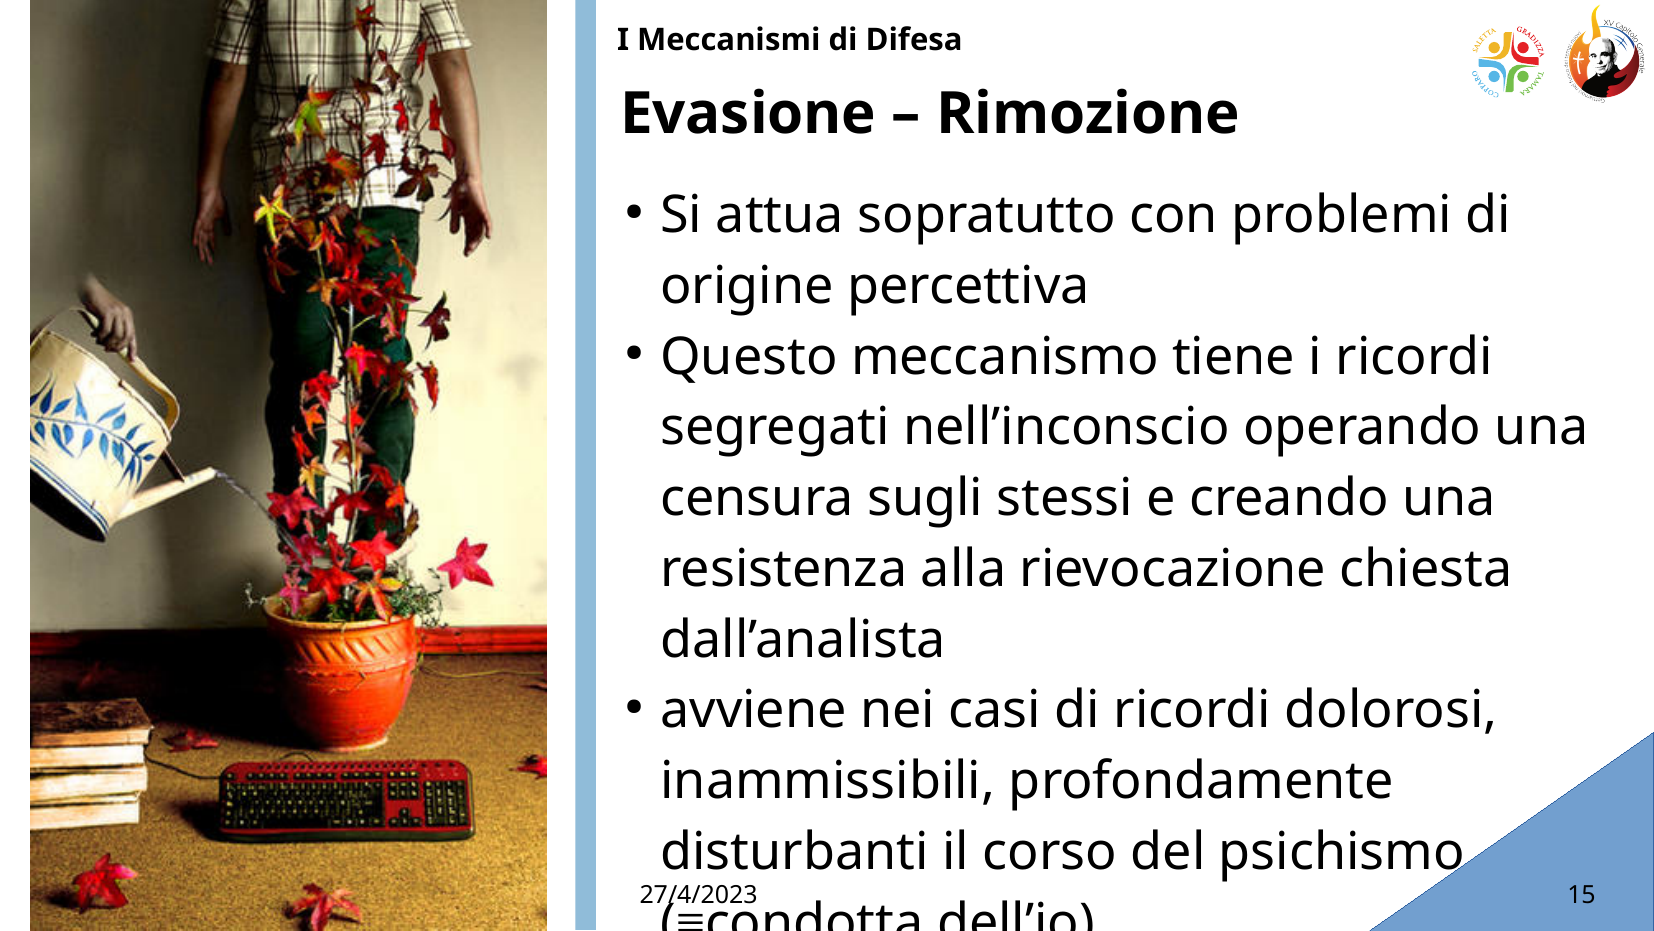

I Meccanismi di Difesa
Evasione – Rimozione
# Si attua sopratutto con problemi di origine percettiva
Questo meccanismo tiene i ricordi segregati nell’inconscio operando una censura sugli stessi e creando una resistenza alla rievocazione chiesta dall’analista
avviene nei casi di ricordi dolorosi, inammissibili, profondamente disturbanti il corso del psichismo (≡condotta dell’io)